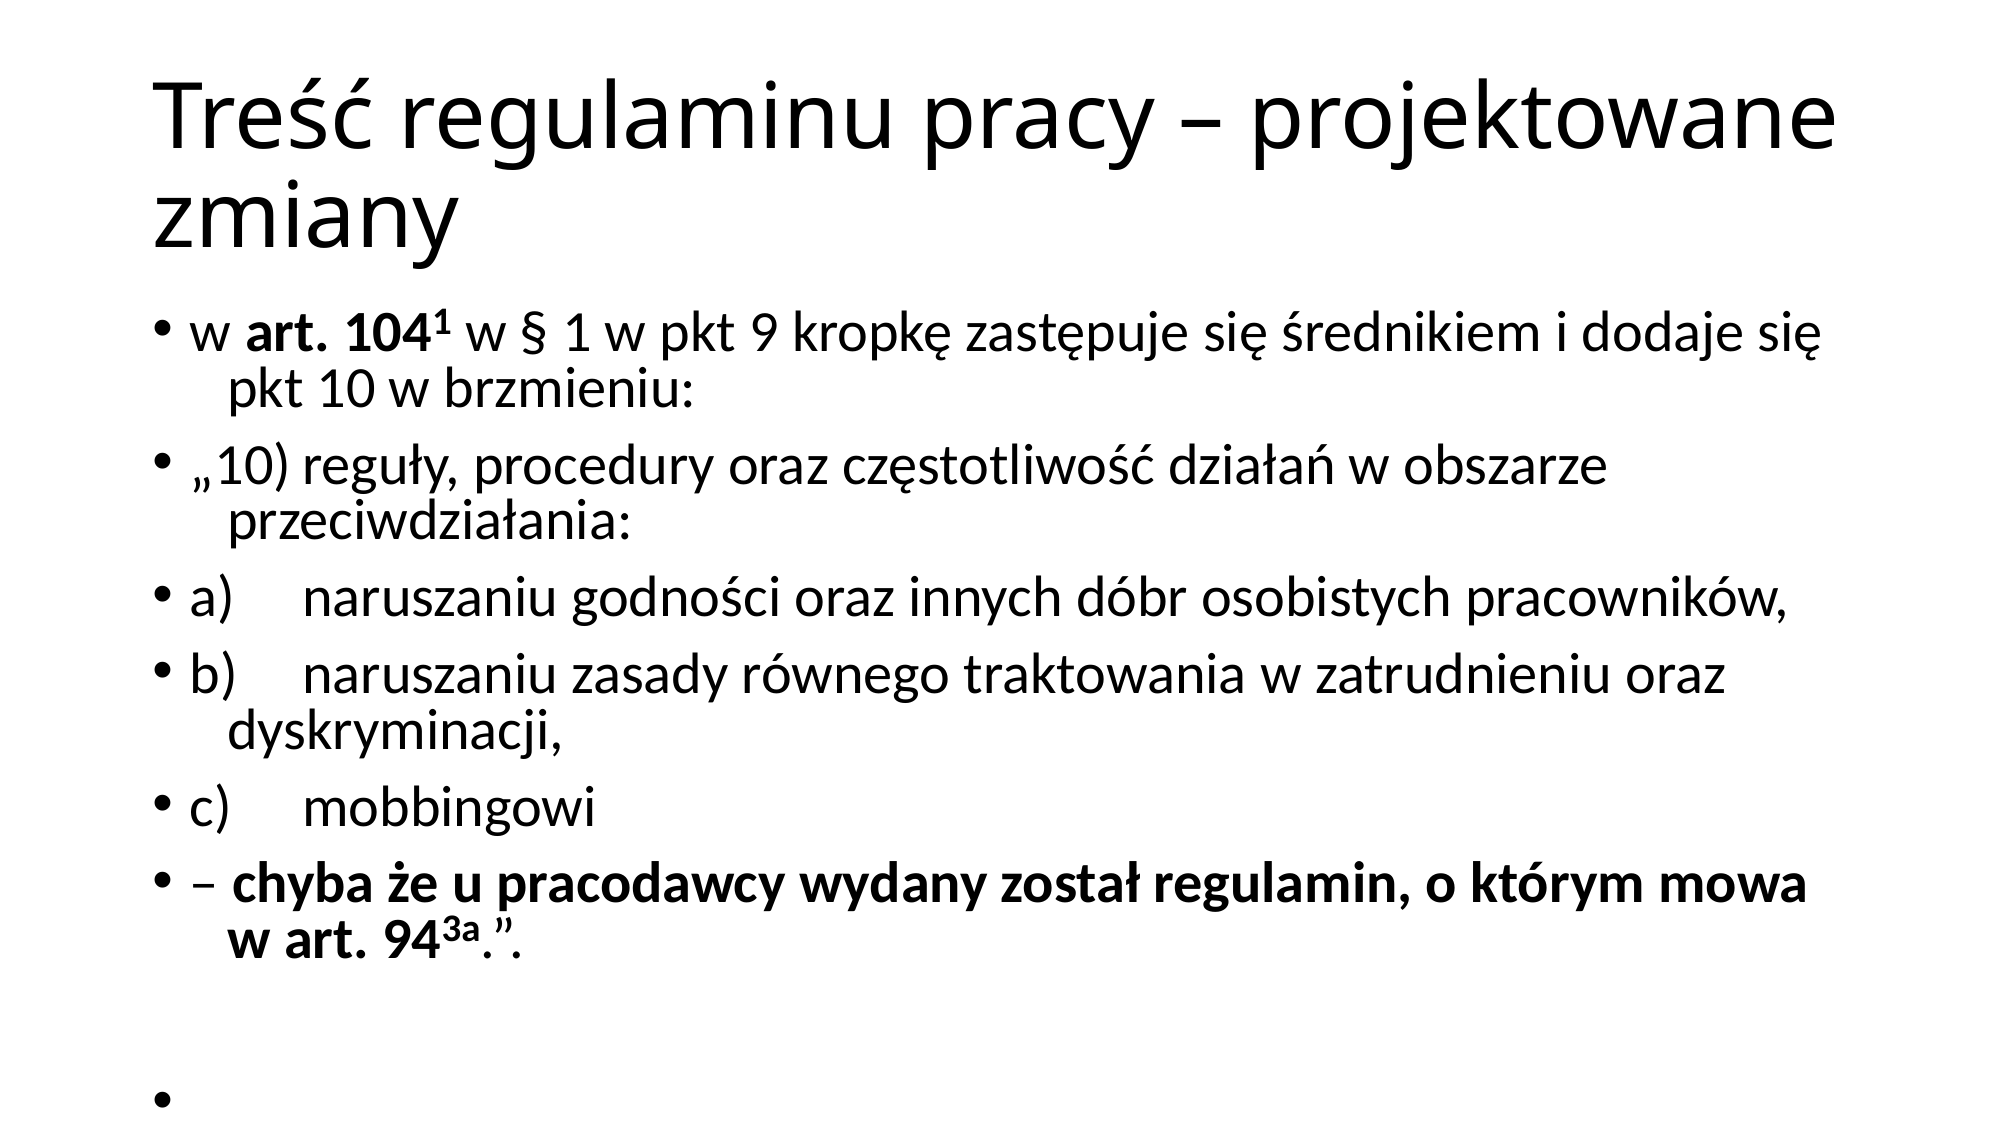

# Treść regulaminu pracy – projektowane zmiany
w art. 1041 w § 1 w pkt 9 kropkę zastępuje się średnikiem i dodaje się pkt 10 w brzmieniu:
„10)	reguły, procedury oraz częstotliwość działań w obszarze przeciwdziałania:
a)	naruszaniu godności oraz innych dóbr osobistych pracowników,
b)	naruszaniu zasady równego traktowania w zatrudnieniu oraz dyskryminacji,
c)	mobbingowi
– chyba że u pracodawcy wydany został regulamin, o którym mowa w art. 943a.”.